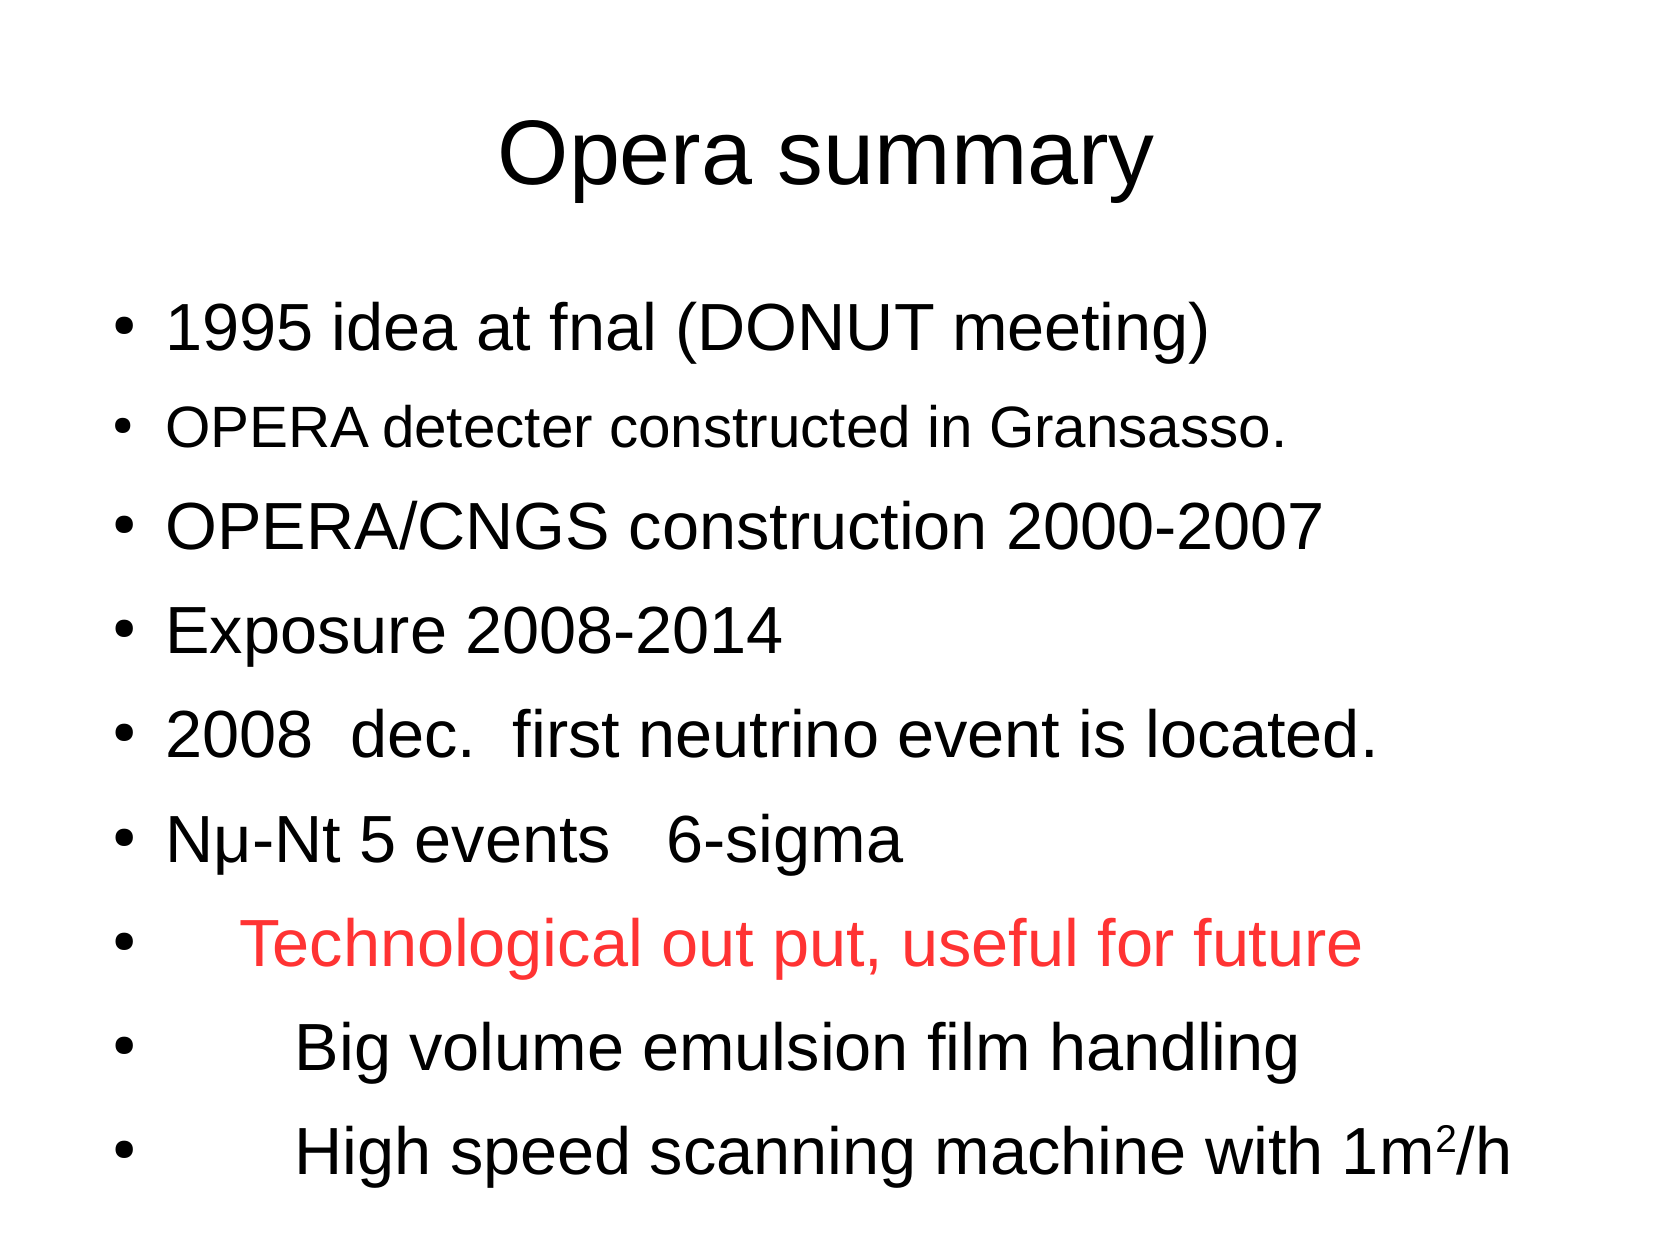

# Opera summary
1995 idea at fnal (DONUT meeting)
OPERA detecter constructed in Gransasso.
OPERA/CNGS construction 2000-2007
Exposure 2008-2014
2008 dec. first neutrino event is located.
Nμ-Nt 5 events 6-sigma
 Technological out put, useful for future
 Big volume emulsion film handling
 High speed scanning machine with 1m2/h